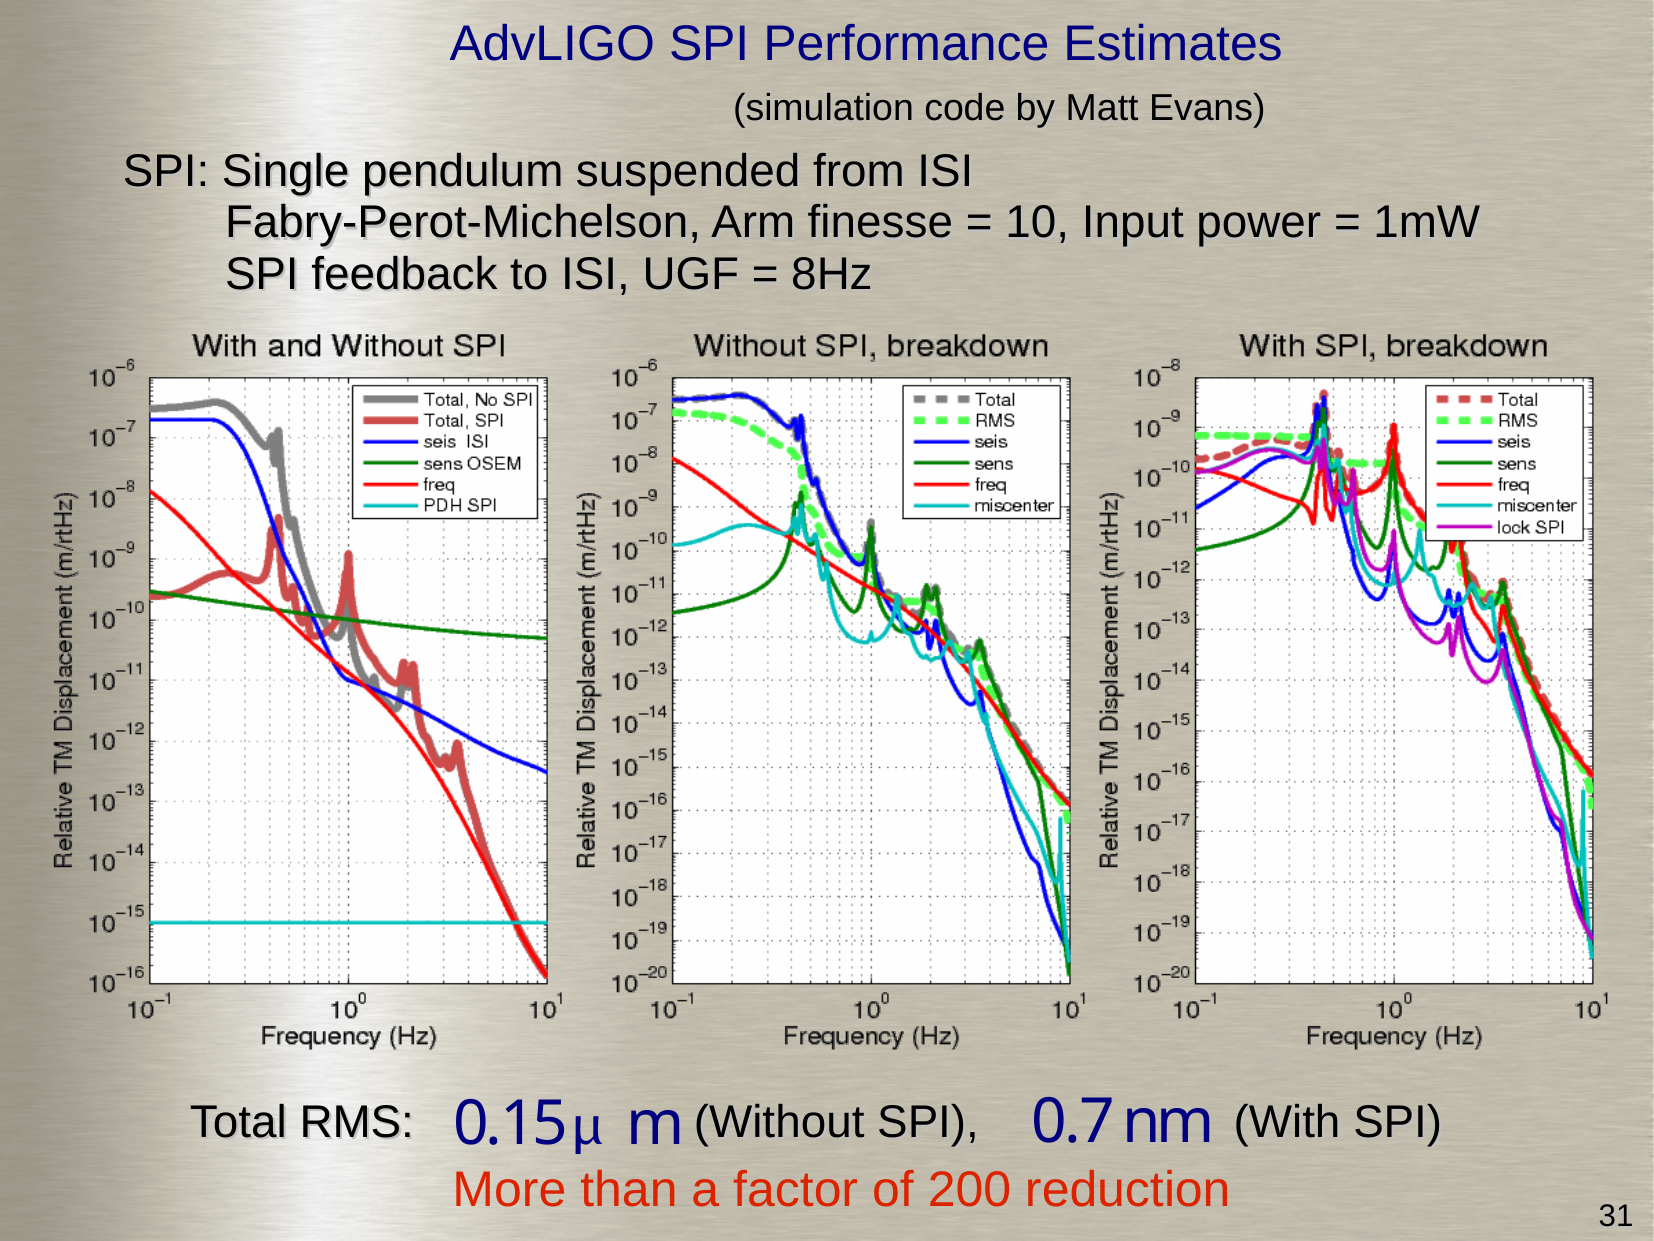

AdvLIGO SPI Performance Estimates
(simulation code by Matt Evans)
SPI: Single pendulum suspended from ISI
 Fabry-Perot-Michelson, Arm finesse = 10, Input power = 1mW
 SPI feedback to ISI, UGF = 8Hz
Total RMS: (Without SPI), (With SPI)
More than a factor of 200 reduction